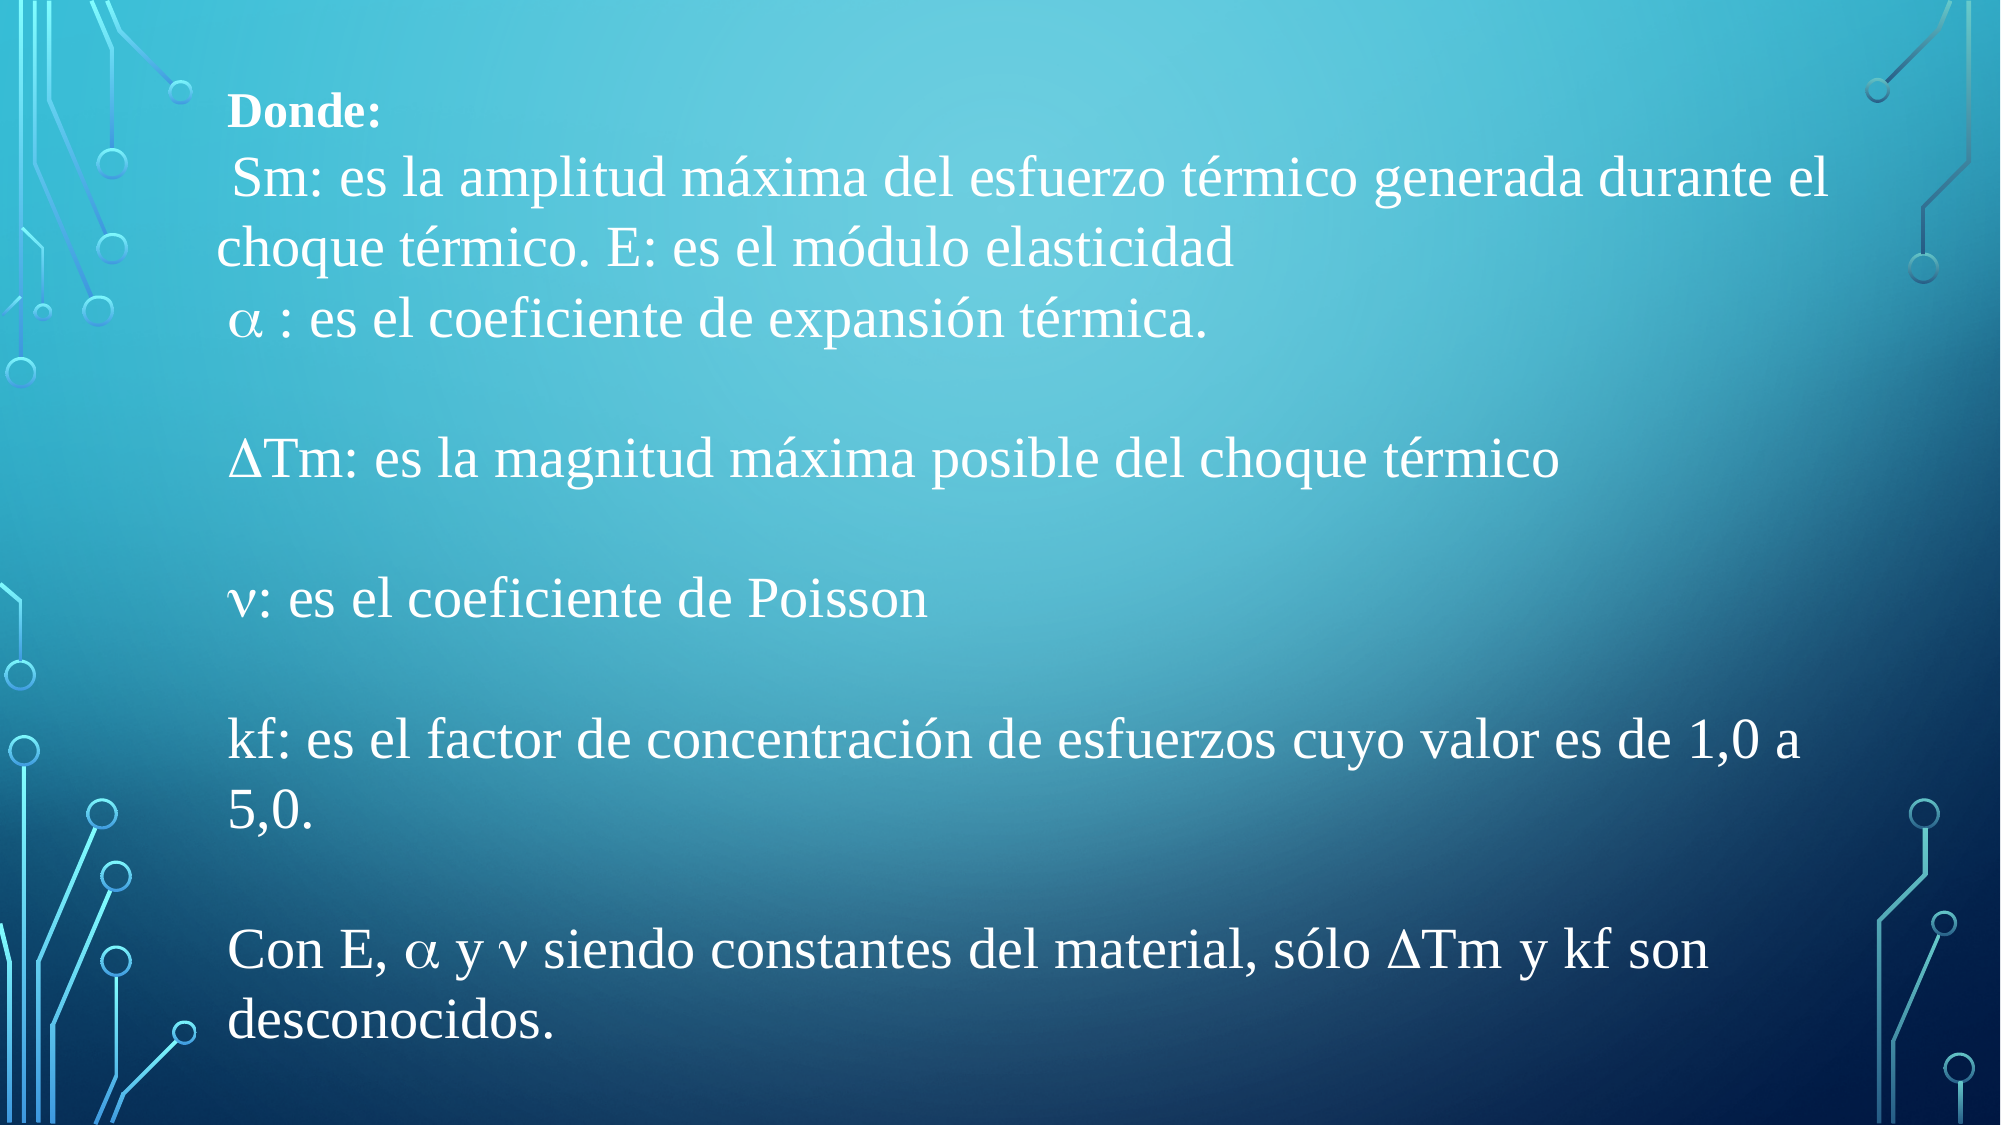

Donde:
 Sm: es la amplitud máxima del esfuerzo térmico generada durante el choque térmico. E: es el módulo elasticidad
a : es el coeficiente de expansión térmica.
DTm: es la magnitud máxima posible del choque térmico
n: es el coeficiente de Poisson
kf: es el factor de concentración de esfuerzos cuyo valor es de 1,0 a 5,0.
Con E, a y n siendo constantes del material, sólo DTm y kf son desconocidos.